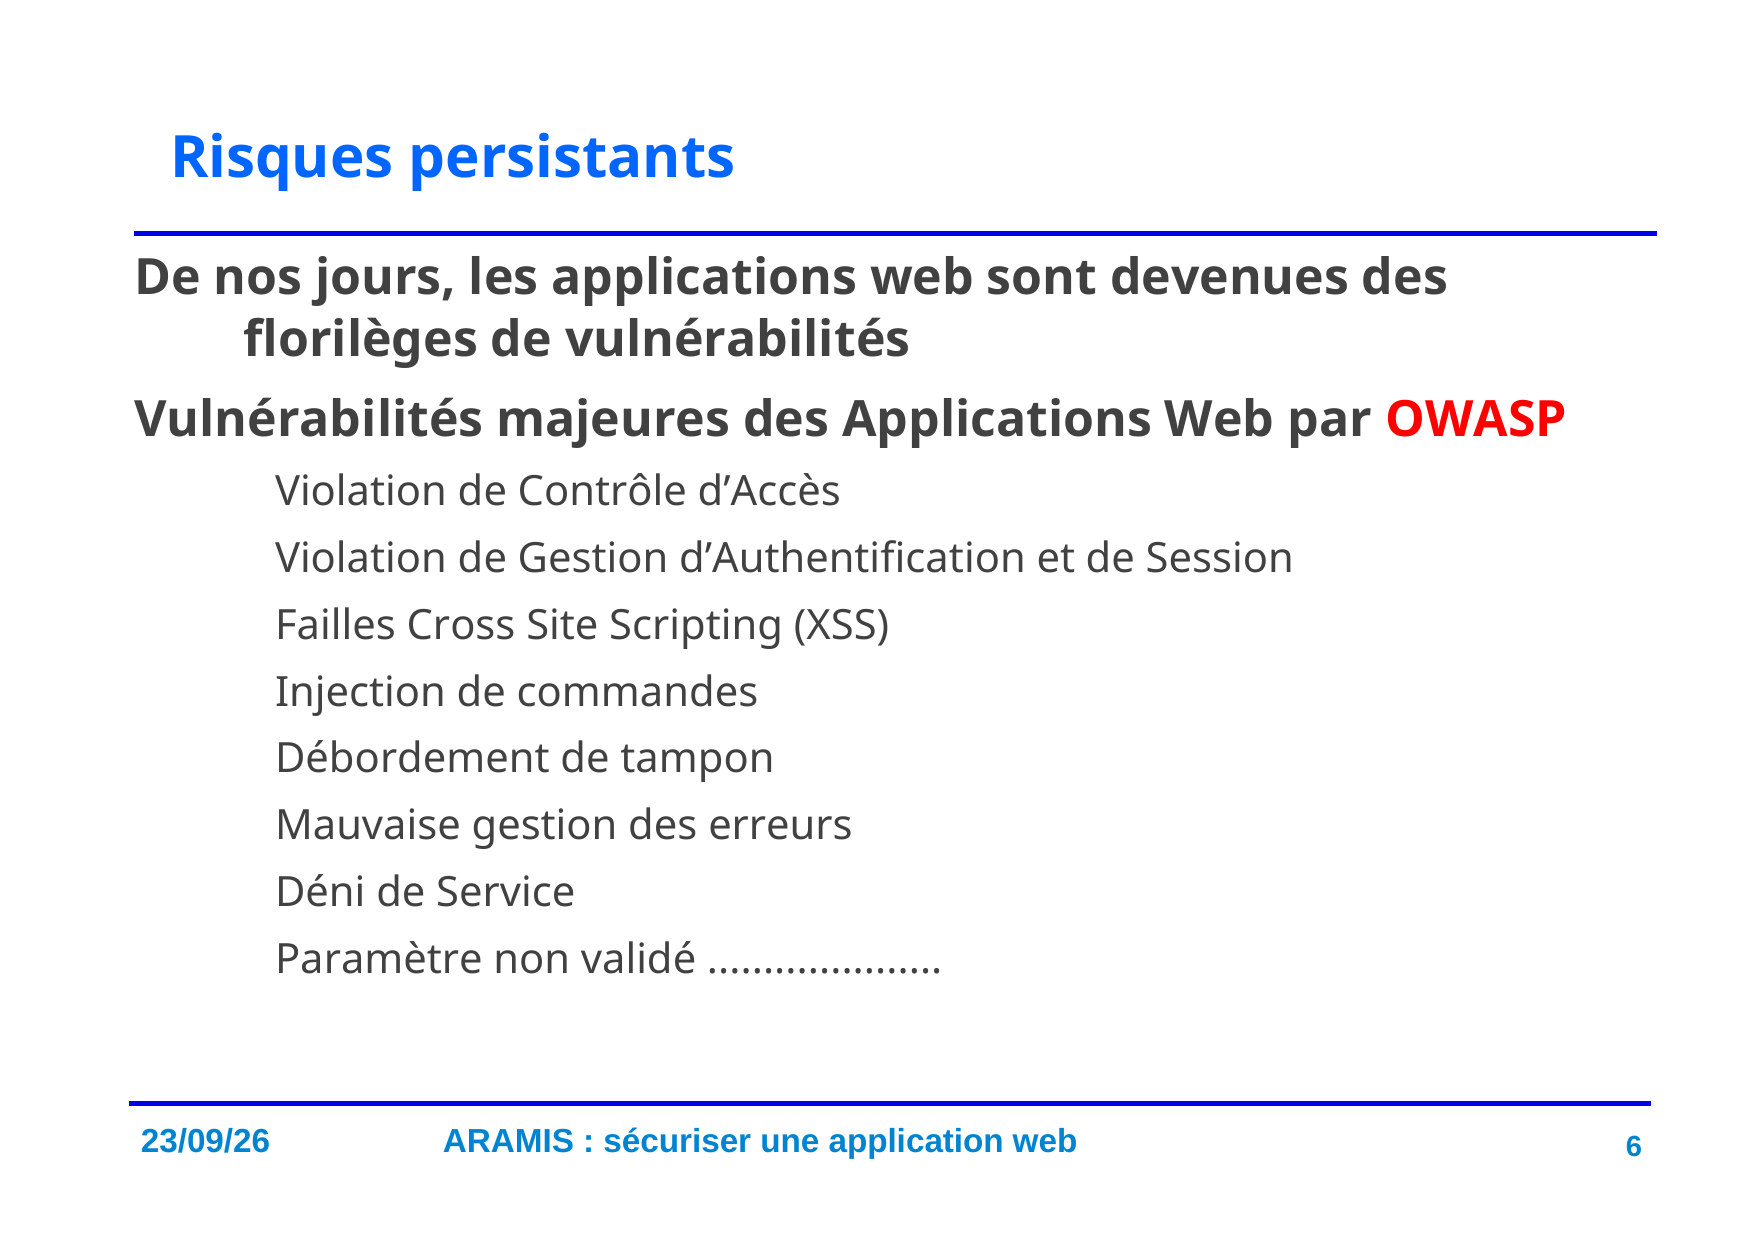

# Risques persistants
De nos jours, les applications web sont devenues des florilèges de vulnérabilités
Vulnérabilités majeures des Applications Web par OWASP
Violation de Contrôle d’Accès
Violation de Gestion d’Authentification et de Session
Failles Cross Site Scripting (XSS)
Injection de commandes
Débordement de tampon
Mauvaise gestion des erreurs
Déni de Service
Paramètre non validé .....................
ARAMIS : sécuriser une application web
6